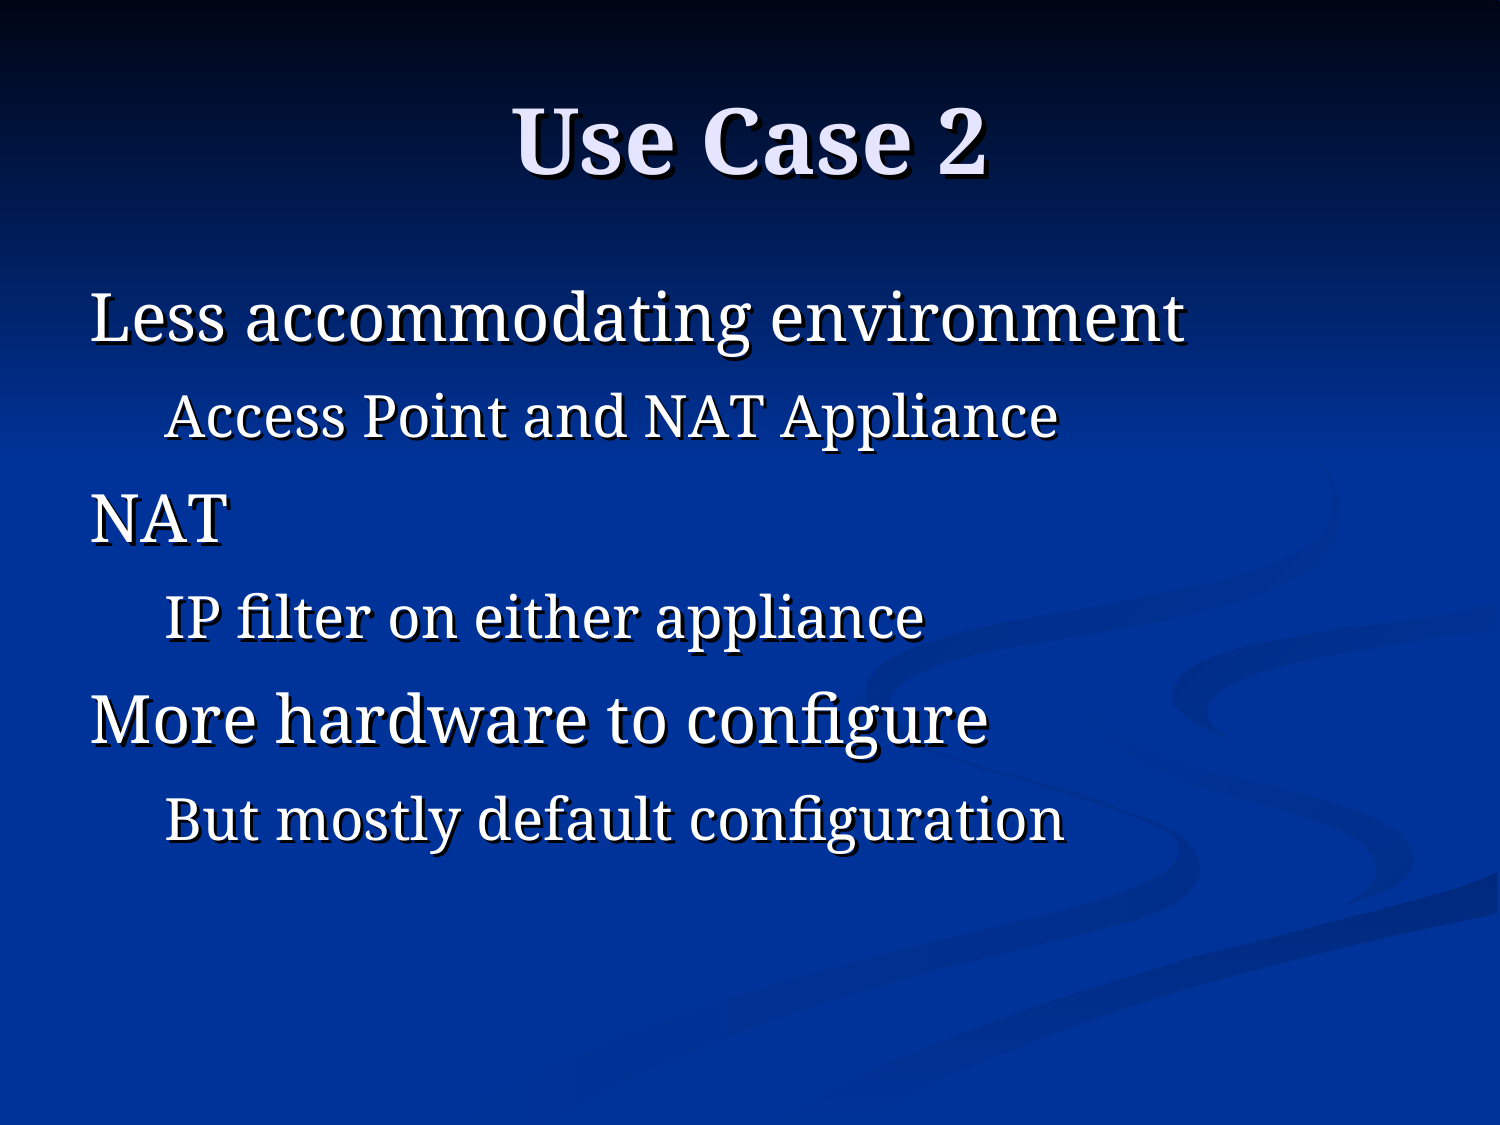

# Use Case 2
Less accommodating environment
Access Point and NAT Appliance
NAT
IP filter on either appliance
More hardware to configure
But mostly default configuration